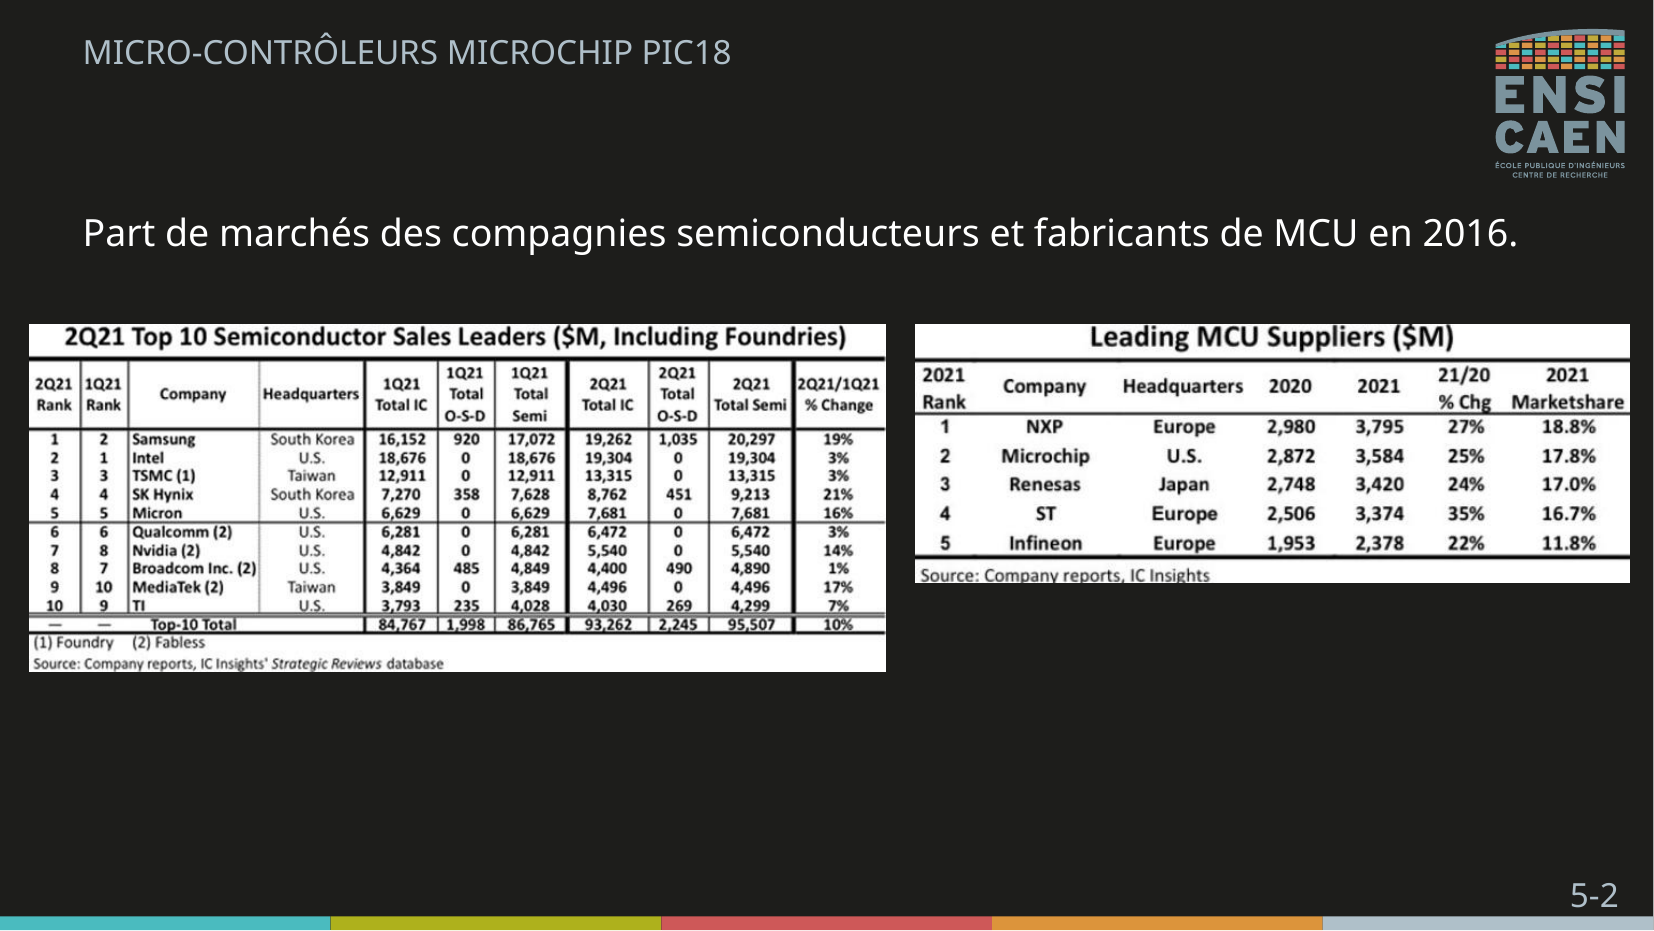

# MICRO-CONTRÔLEURS MICROCHIP PIC18
Part de marchés des compagnies semiconducteurs et fabricants de MCU en 2016.